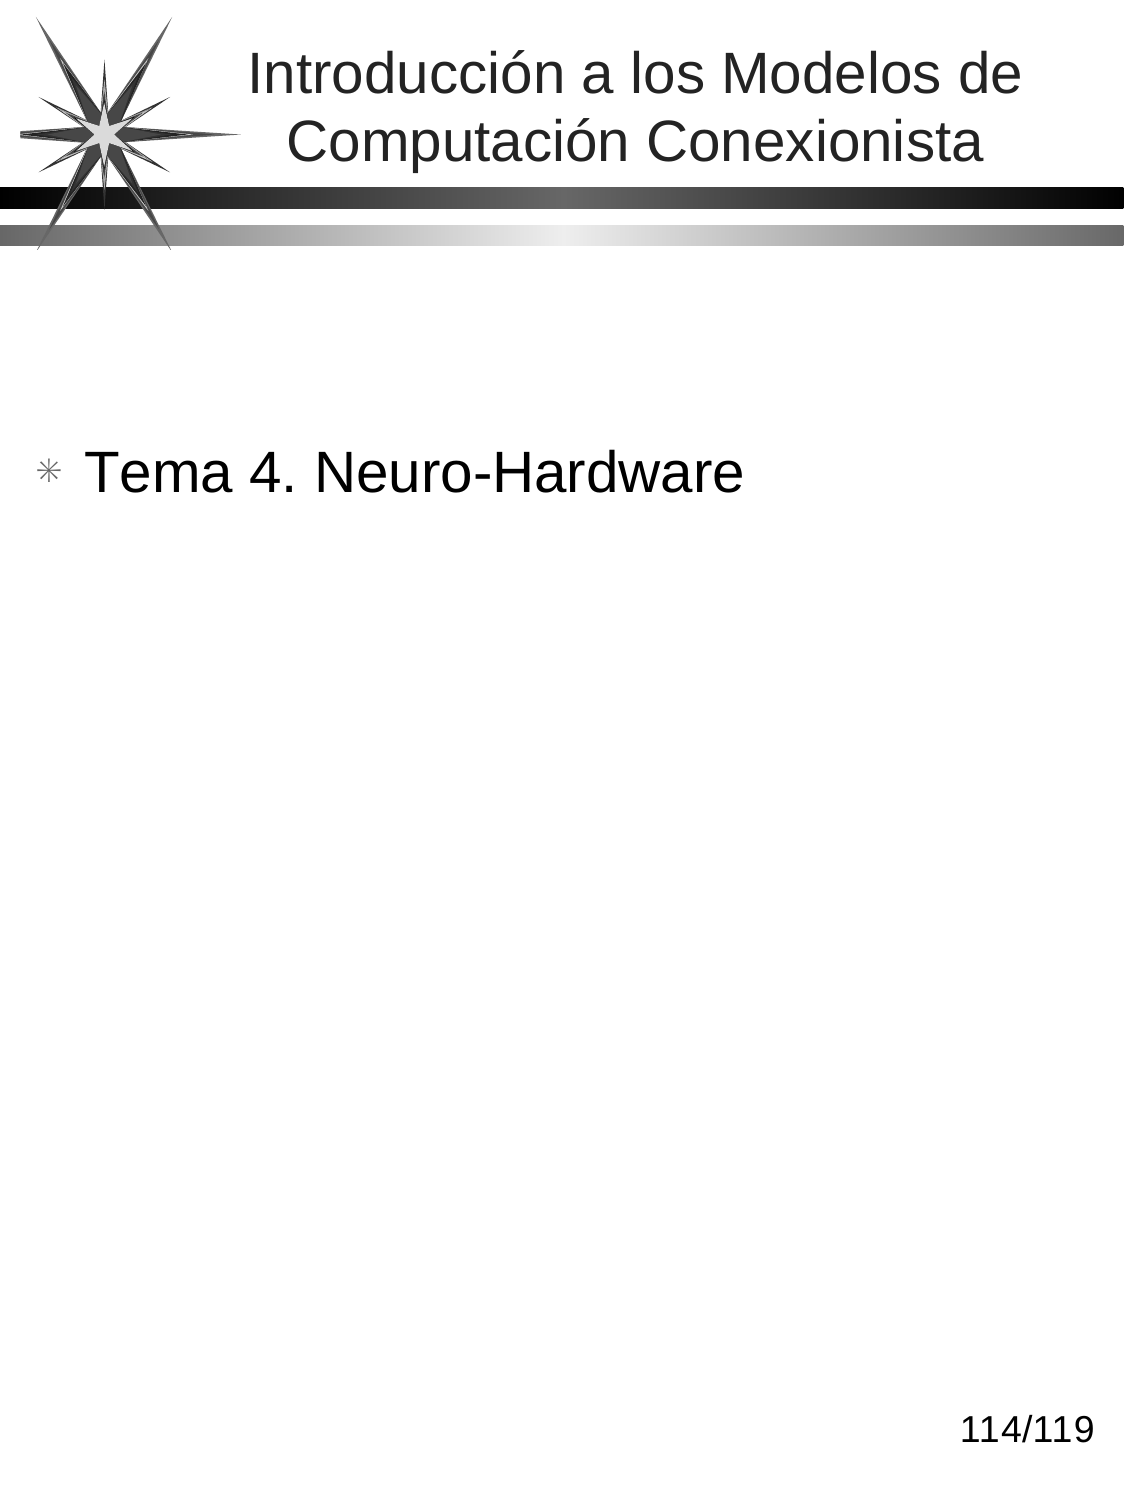

# Introducción a los Modelos de Computación Conexionista
Tema 4. Neuro-Hardware